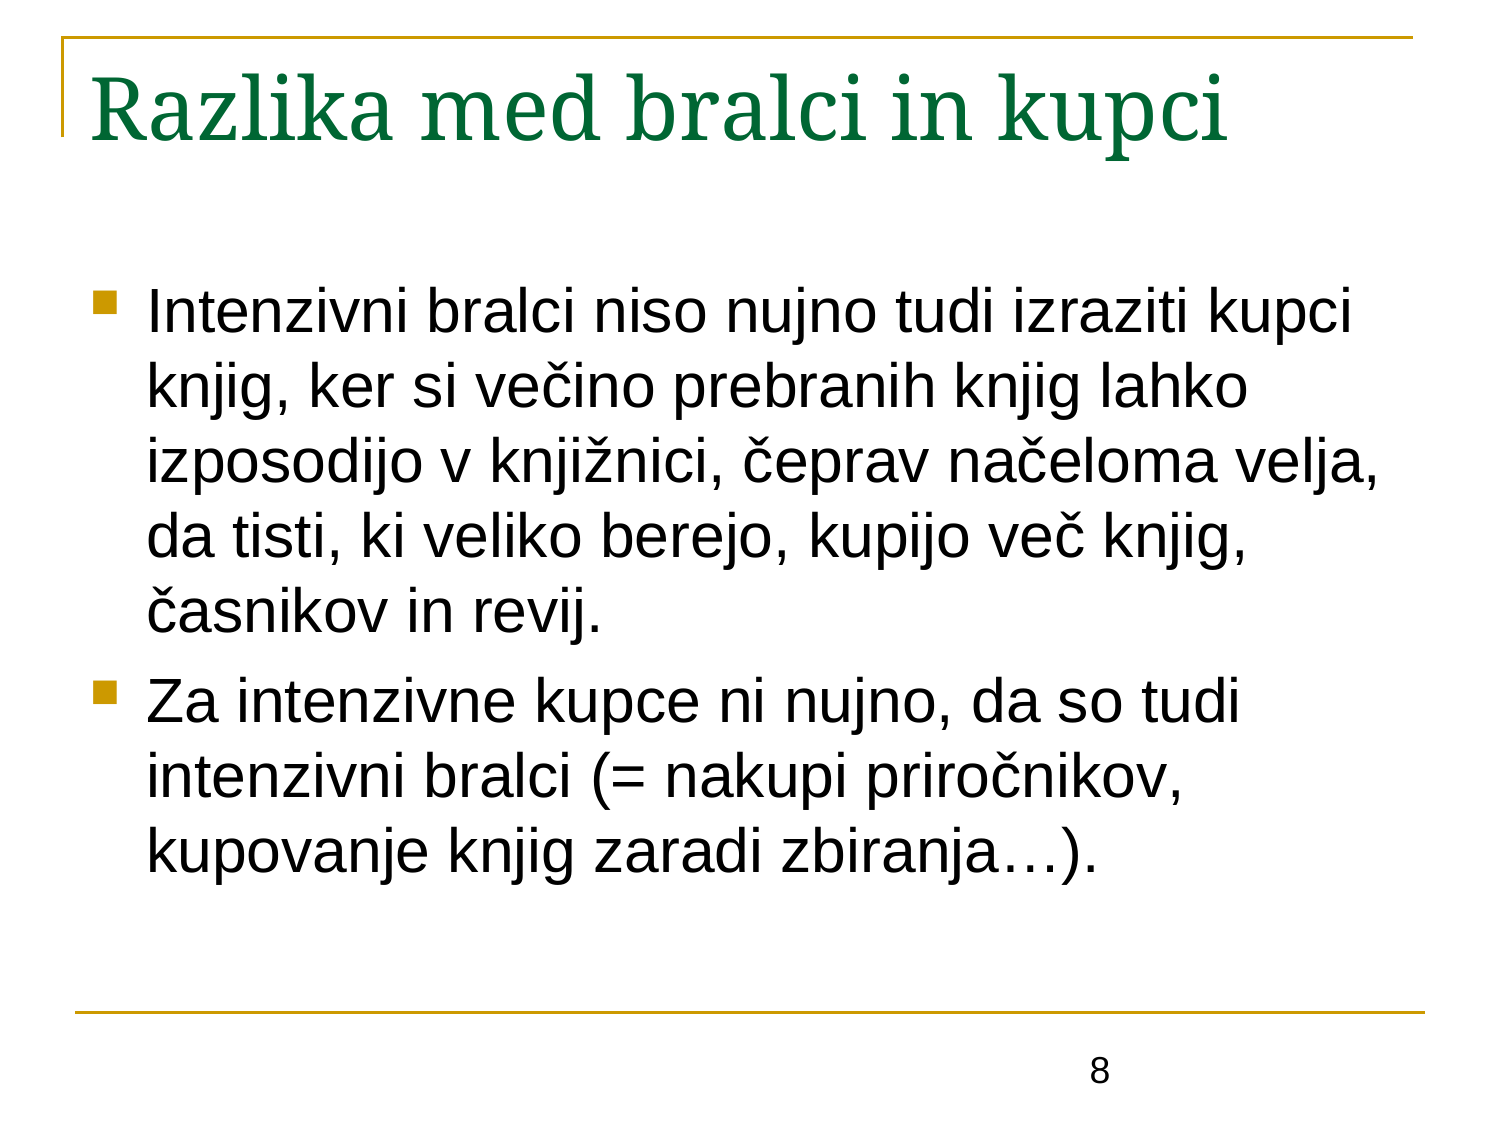

# Razlika med bralci in kupci
Intenzivni bralci niso nujno tudi izraziti kupci knjig, ker si večino prebranih knjig lahko izposodijo v knjižnici, čeprav načeloma velja, da tisti, ki veliko berejo, kupijo več knjig, časnikov in revij.
Za intenzivne kupce ni nujno, da so tudi intenzivni bralci (= nakupi priročnikov, kupovanje knjig zaradi zbiranja…).
8